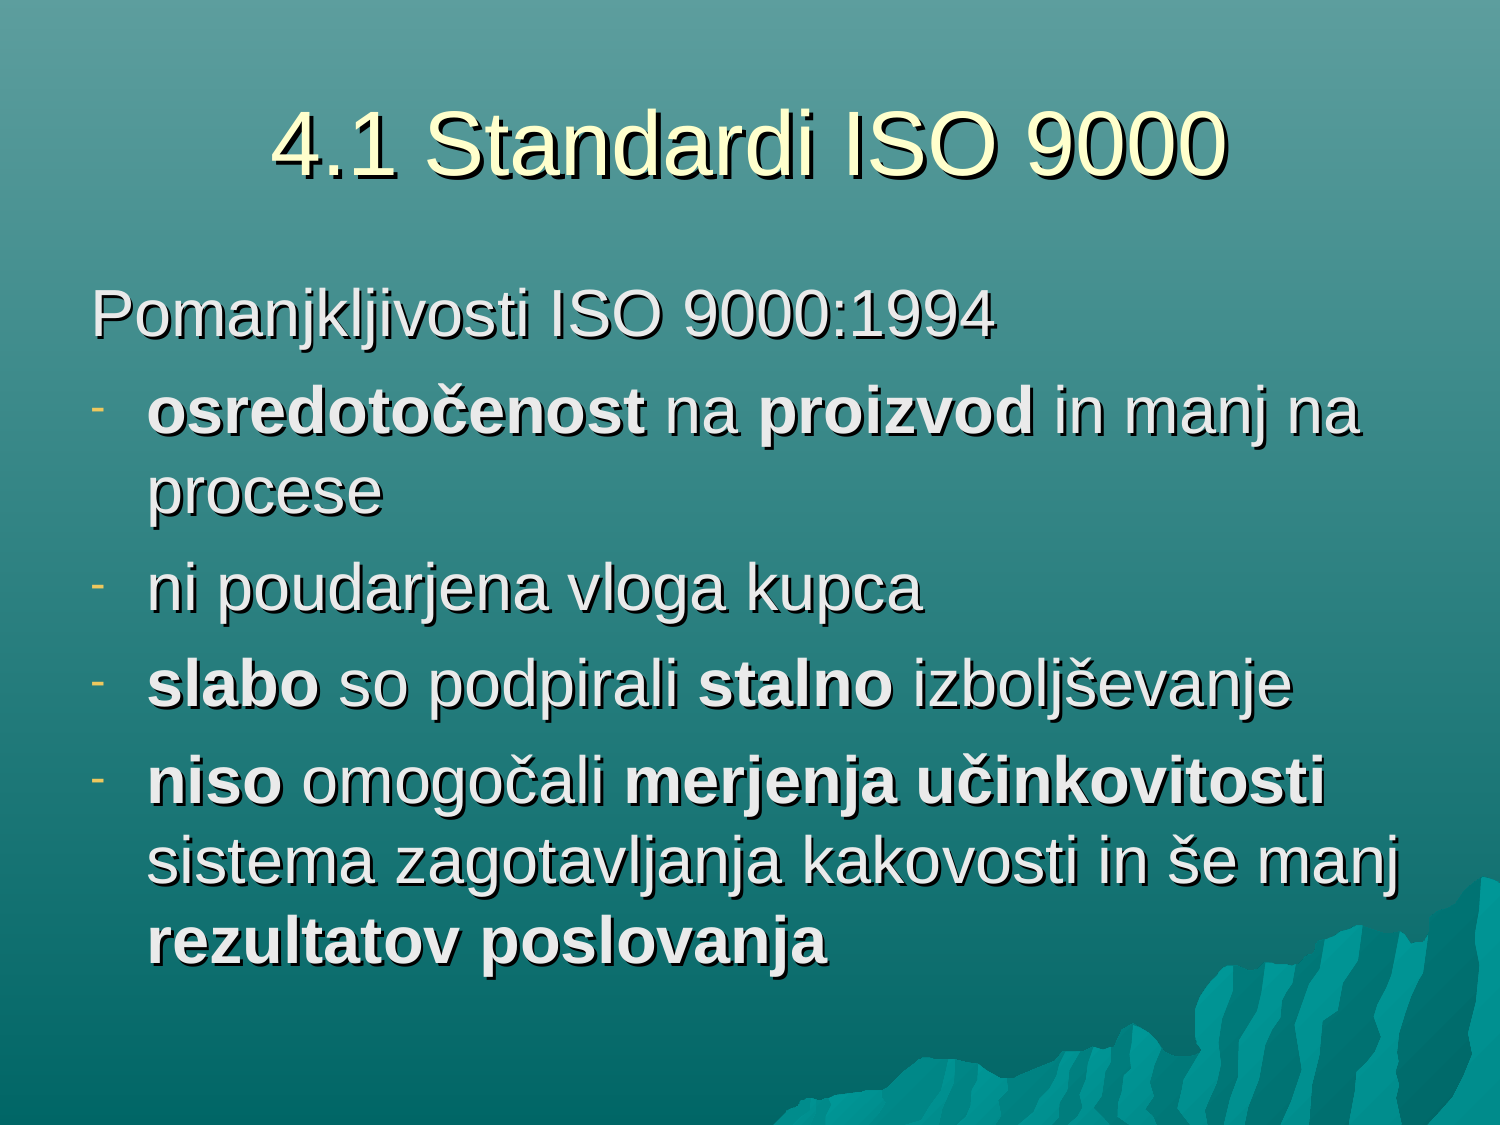

# 4.1 Standardi ISO 9000
Pomanjkljivosti ISO 9000:1994
osredotočenost na proizvod in manj na procese
ni poudarjena vloga kupca
slabo so podpirali stalno izboljševanje
niso omogočali merjenja učinkovitosti sistema zagotavljanja kakovosti in še manj rezultatov poslovanja